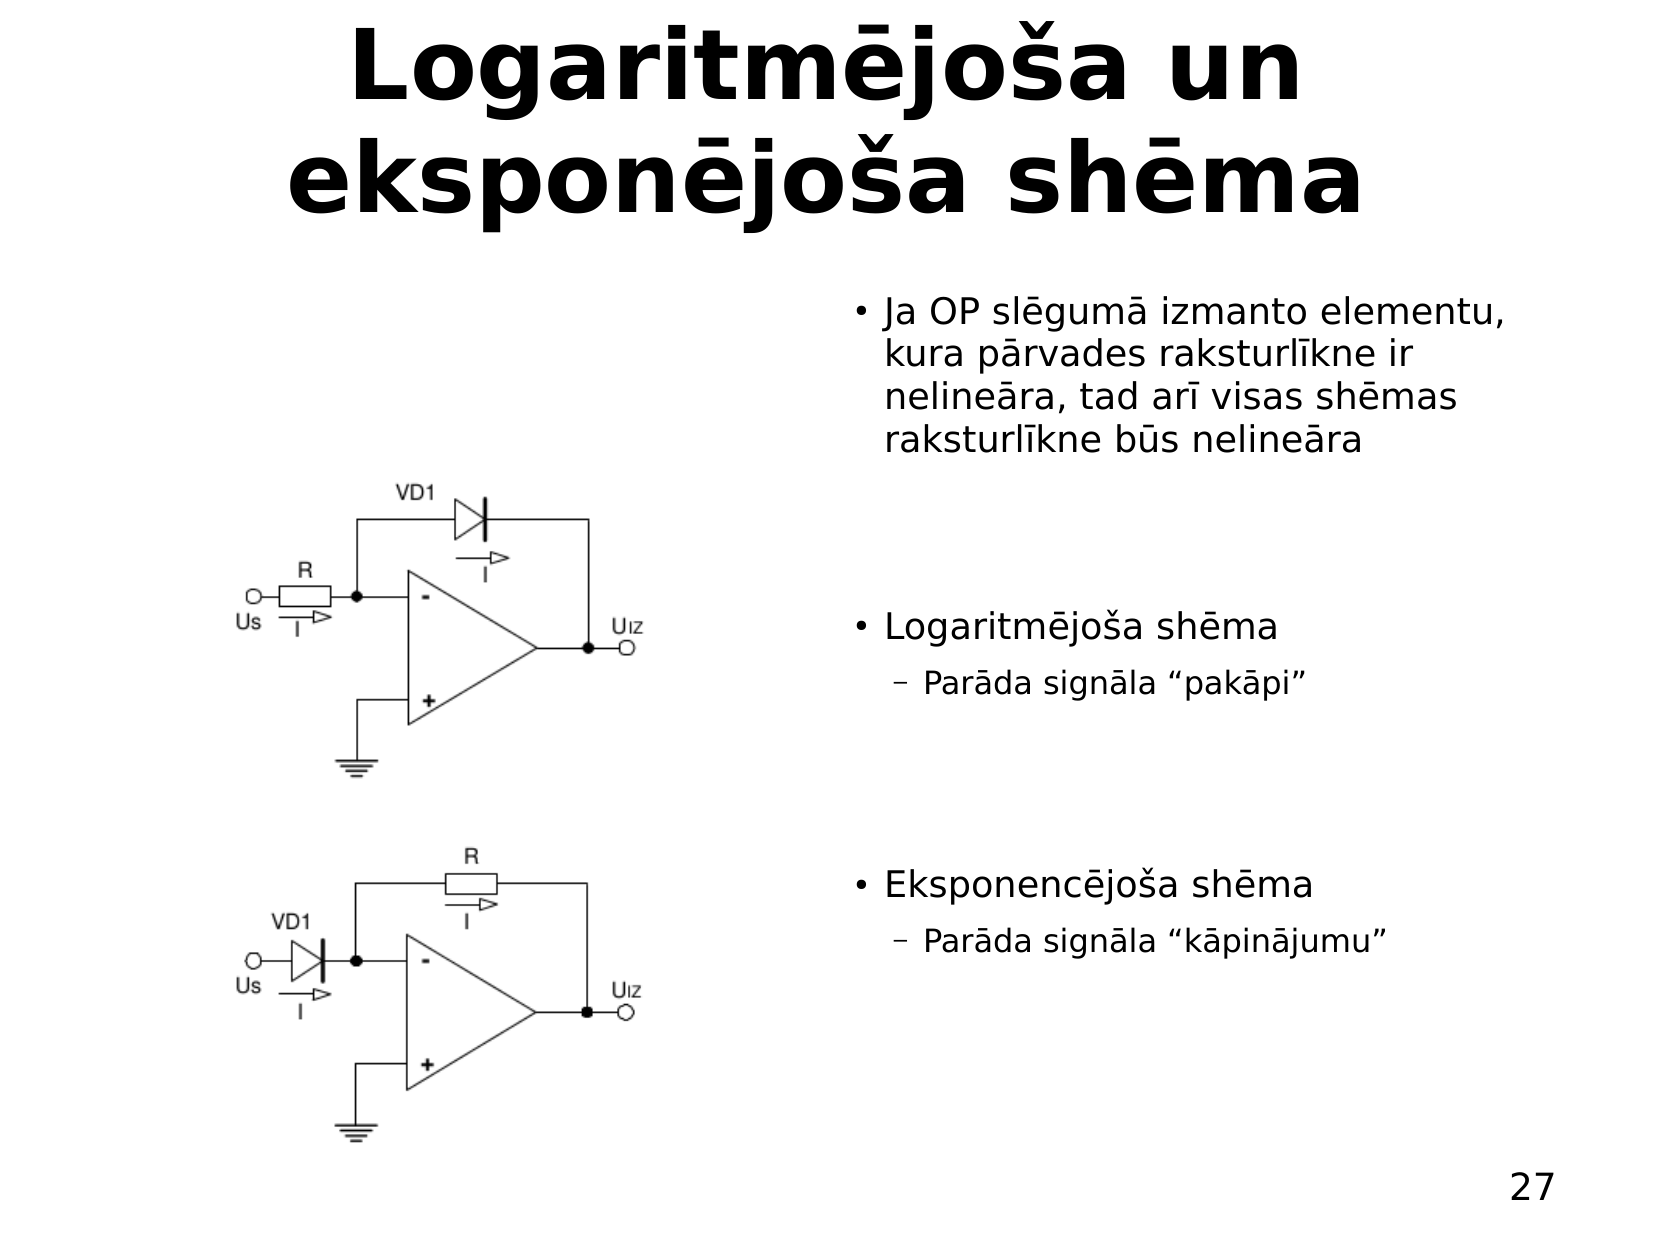

# Logaritmējoša un eksponējoša shēma
Ja OP slēgumā izmanto elementu, kura pārvades raksturlīkne ir nelineāra, tad arī visas shēmas raksturlīkne būs nelineāra
Logaritmējoša shēma
Parāda signāla “pakāpi”
Eksponencējoša shēma
Parāda signāla “kāpinājumu”